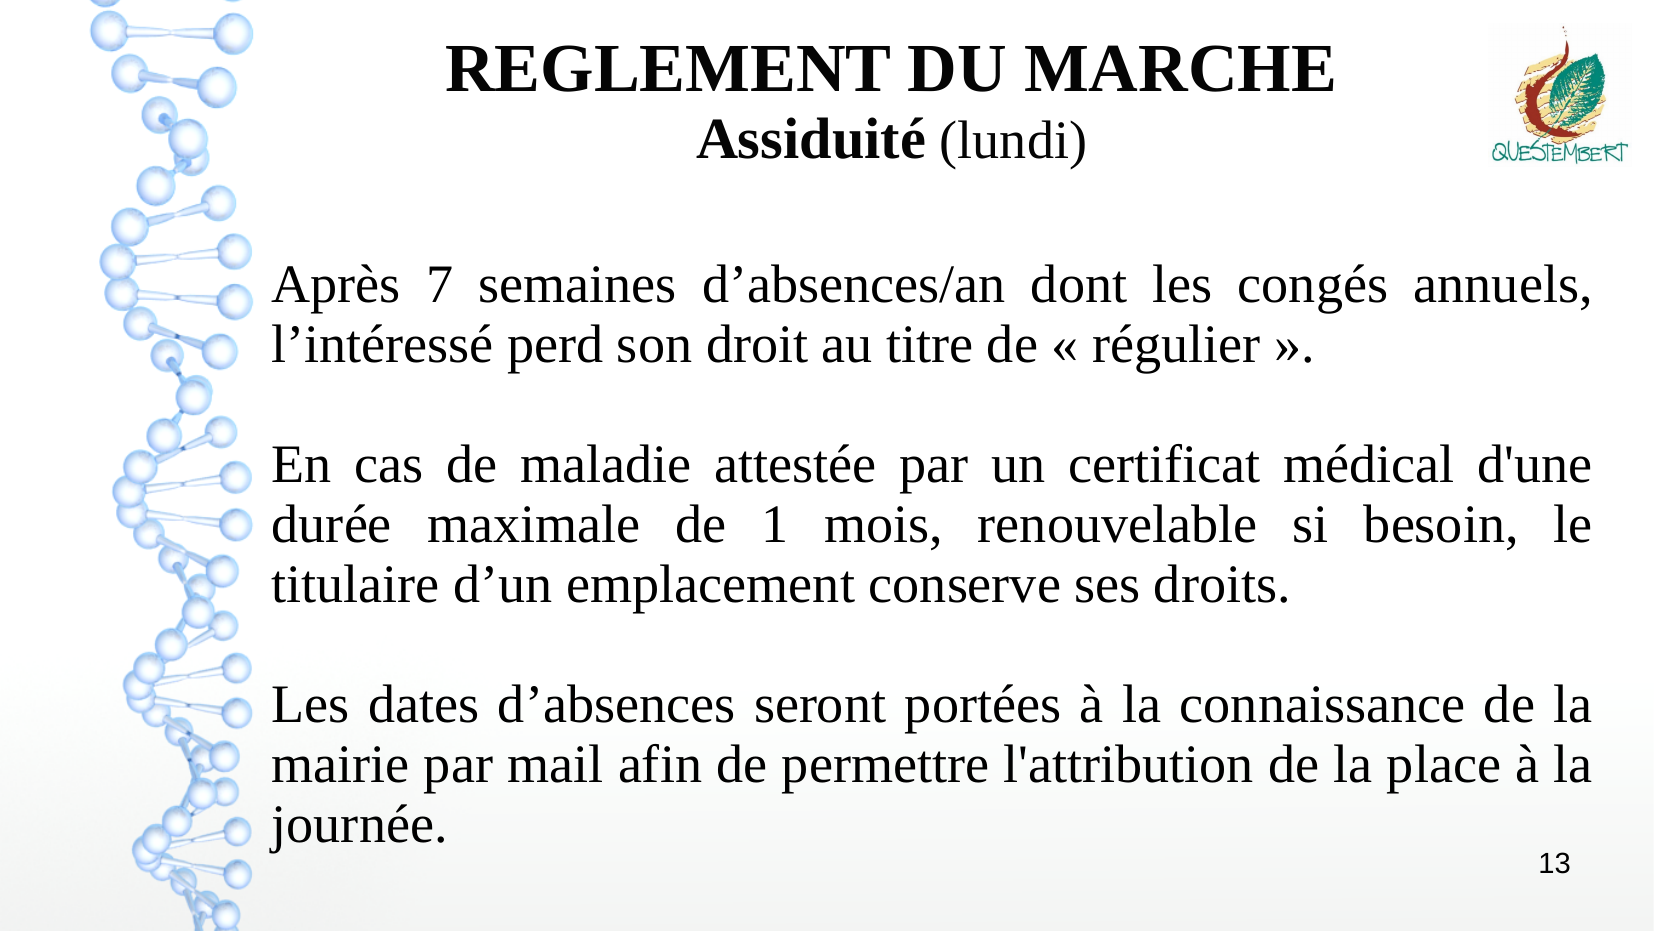

# REGLEMENT DU MARCHE Assiduité (lundi)
Après 7 semaines d’absences/an dont les congés annuels, l’intéressé perd son droit au titre de « régulier ».
En cas de maladie attestée par un certificat médical d'une durée maximale de 1 mois, renouvelable si besoin, le titulaire d’un emplacement conserve ses droits.
Les dates d’absences seront portées à la connaissance de la mairie par mail afin de permettre l'attribution de la place à la journée.
13